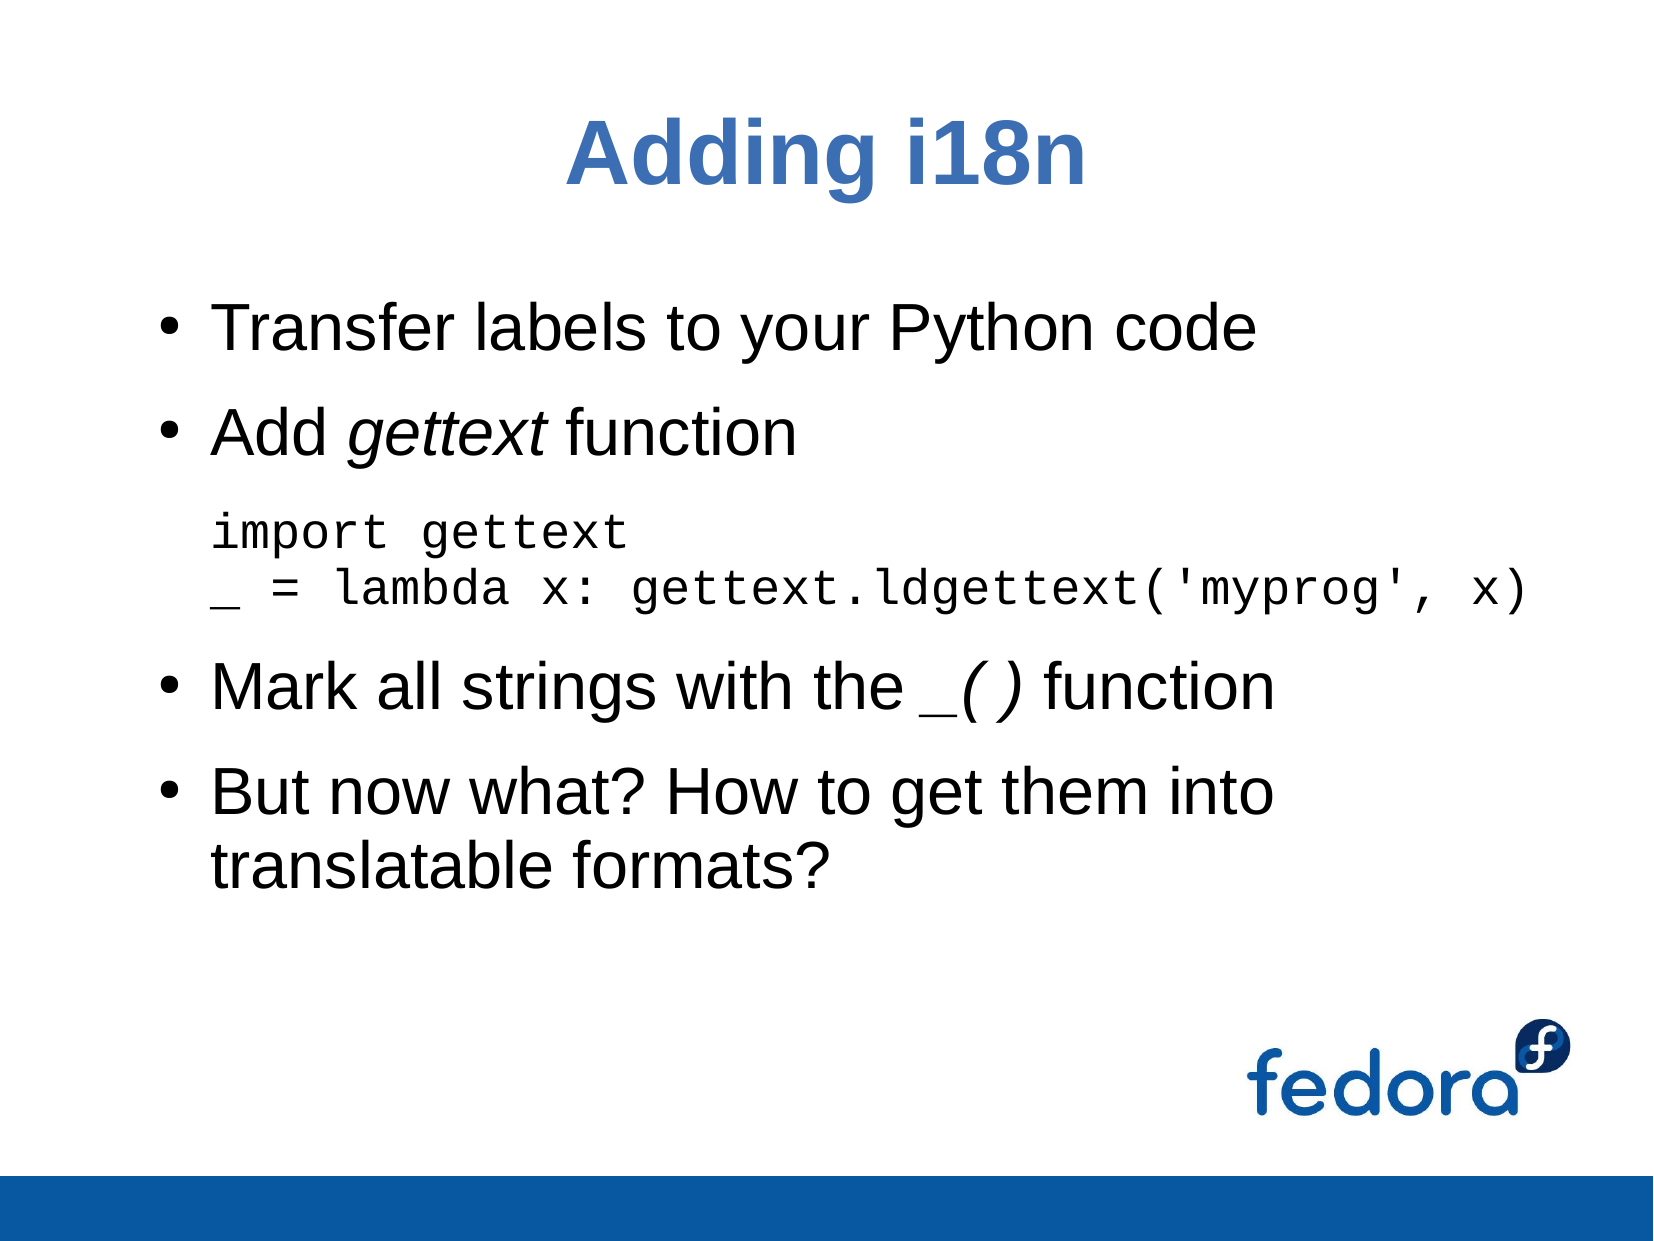

# Adding i18n
Transfer labels to your Python code
Add gettext function
import gettext
_ = lambda x: gettext.ldgettext('myprog', x)
Mark all strings with the _( ) function
But now what? How to get them into translatable formats?